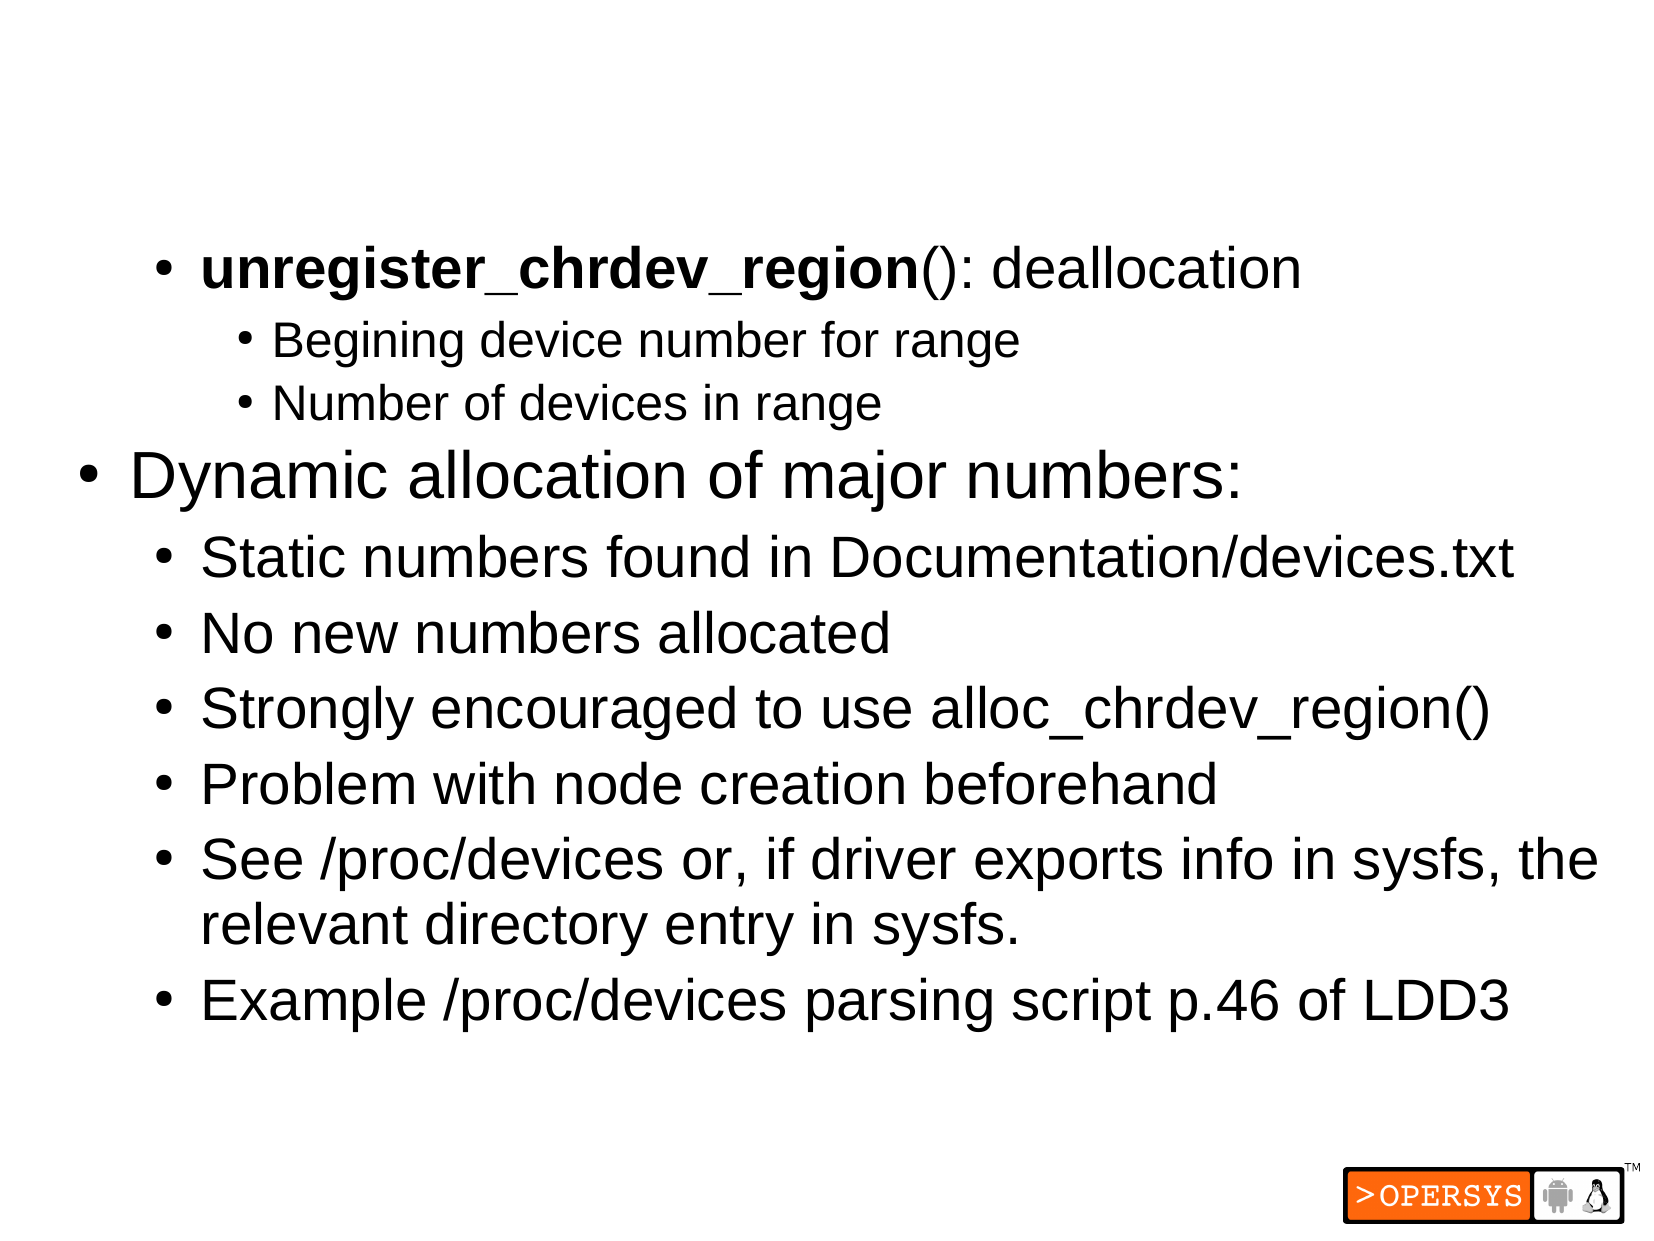

# unregister_chrdev_region(): deallocation
Begining device number for range
Number of devices in range
Dynamic allocation of major numbers:
Static numbers found in Documentation/devices.txt
No new numbers allocated
Strongly encouraged to use alloc_chrdev_region()
Problem with node creation beforehand
See /proc/devices or, if driver exports info in sysfs, the relevant directory entry in sysfs.
Example /proc/devices parsing script p.46 of LDD3